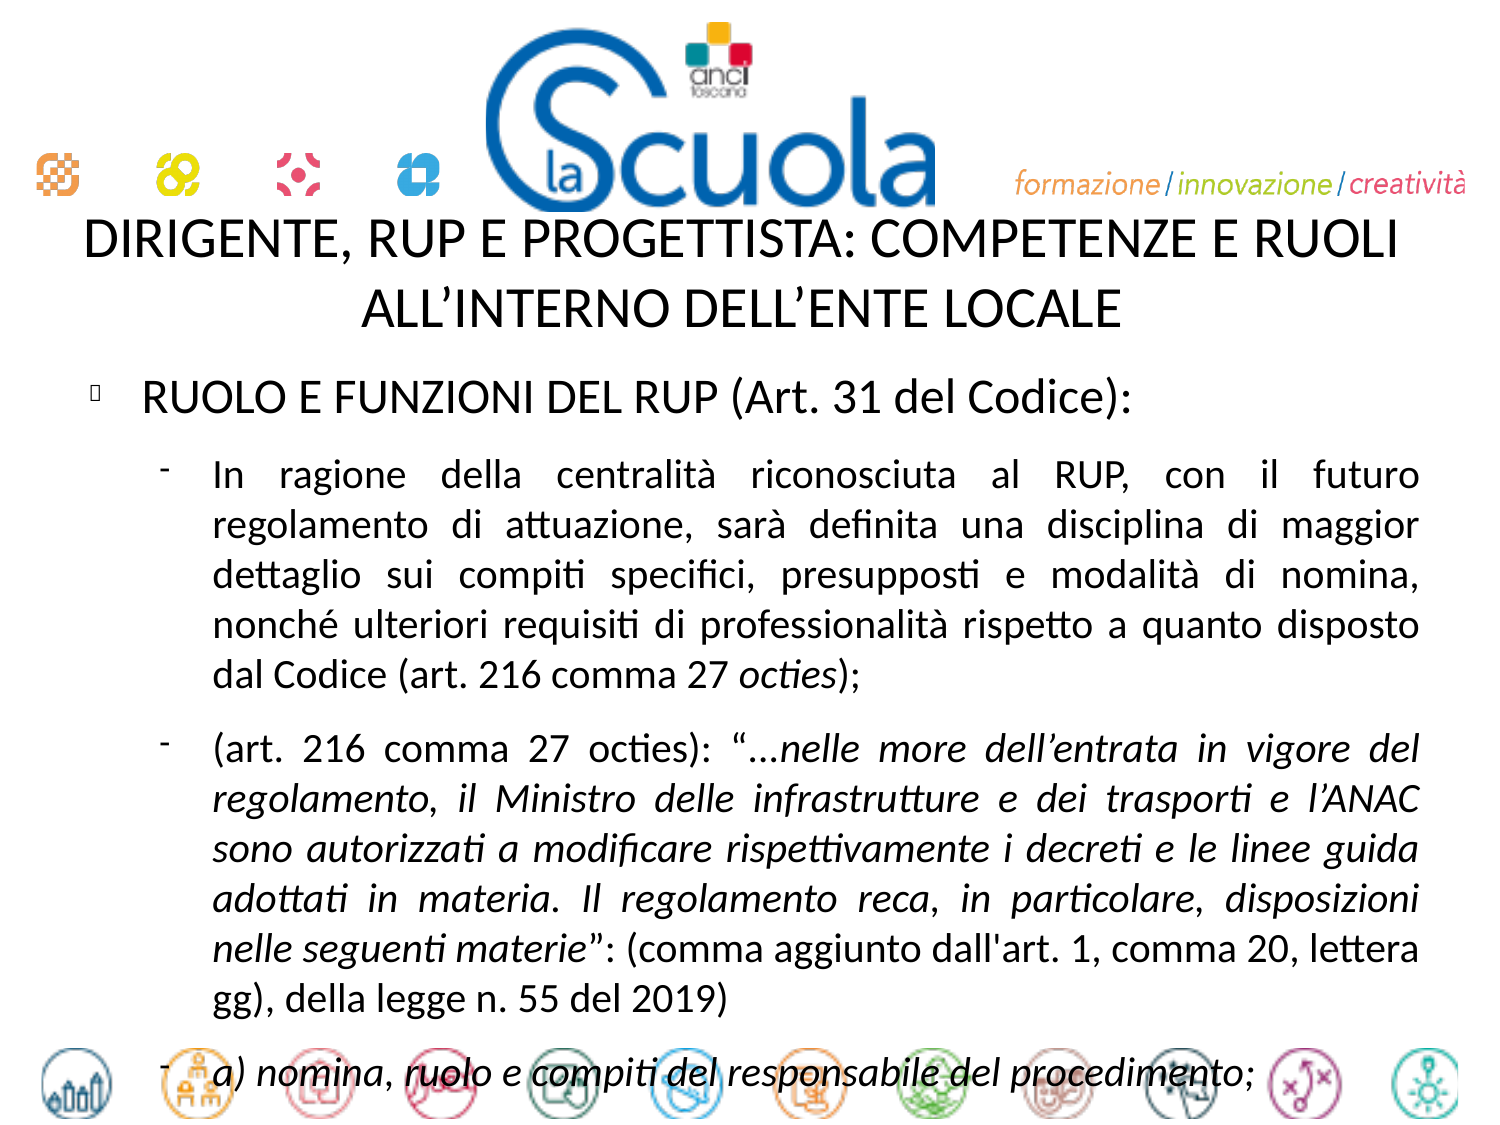

DIRIGENTE, RUP E PROGETTISTA: COMPETENZE E RUOLI ALL’INTERNO DELL’ENTE LOCALE
RUOLO E FUNZIONI DEL RUP (Art. 31 del Codice):
In ragione della centralità riconosciuta al RUP, con il futuro regolamento di attuazione, sarà definita una disciplina di maggior dettaglio sui compiti specifici, presupposti e modalità di nomina, nonché ulteriori requisiti di professionalità rispetto a quanto disposto dal Codice (art. 216 comma 27 octies);
(art. 216 comma 27 octies): “...nelle more dell’entrata in vigore del regolamento, il Ministro delle infrastrutture e dei trasporti e l’ANAC sono autorizzati a modificare rispettivamente i decreti e le linee guida adottati in materia. Il regolamento reca, in particolare, disposizioni nelle seguenti materie”: (comma aggiunto dall'art. 1, comma 20, lettera gg), della legge n. 55 del 2019)
a) nomina, ruolo e compiti del responsabile del procedimento;
b)….
La mancata nomina del RUP non si traduce in un vizio di legittimità della procedura, trovando applicazione l’art. 5 della legge n. 241/1990 (è considerato responsabile il dirigente/responsabile di servizio):